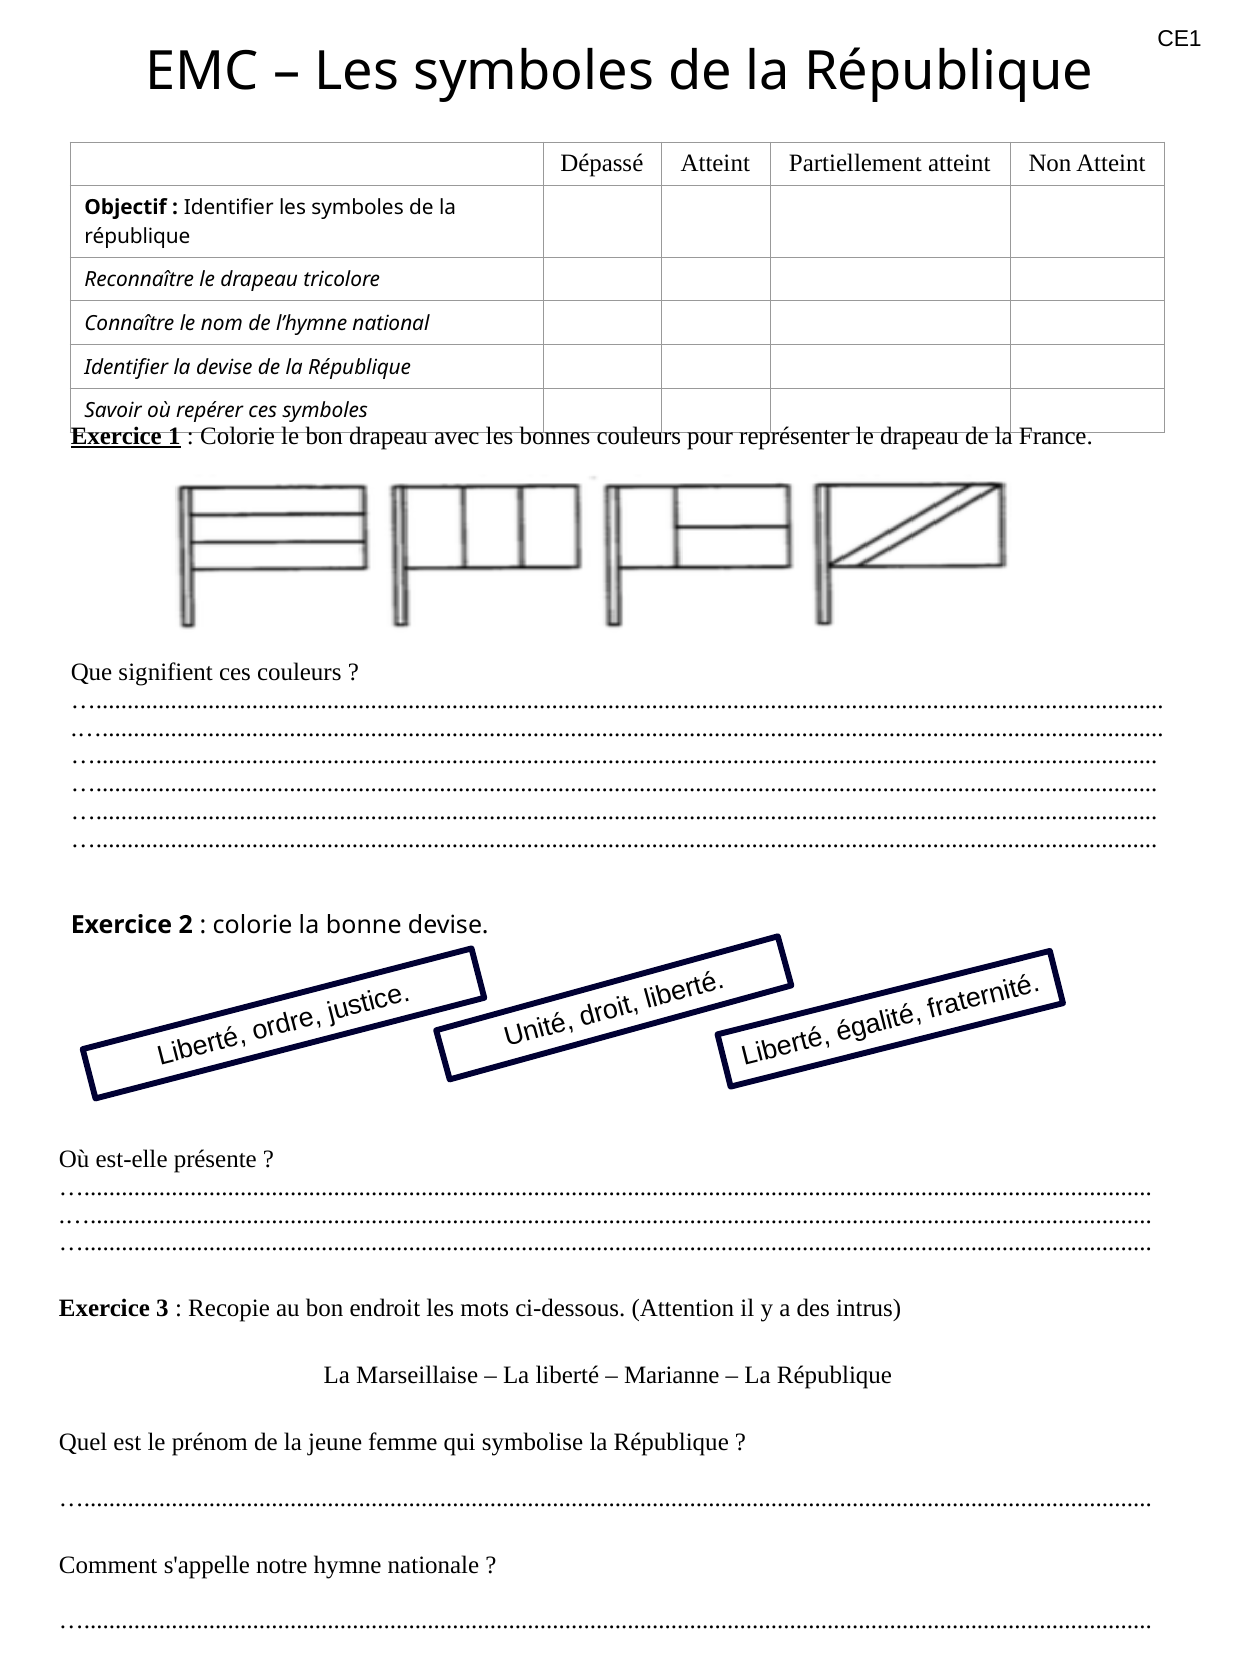

# EMC – Les symboles de la République
CE1
| | Dépassé | Atteint | Partiellement atteint | Non Atteint |
| --- | --- | --- | --- | --- |
| Objectif : Identifier les symboles de la république | | | | |
| Reconnaître le drapeau tricolore | | | | |
| Connaître le nom de l’hymne national | | | | |
| Identifier la devise de la République | | | | |
| Savoir où repérer ces symboles | | | | |
Exercice 1 : Colorie le bon drapeau avec les bonnes couleurs pour représenter le drapeau de la France.
Que signifient ces couleurs ?…............................................................................................................................................................................…..........................................................................................................................................................................…..........................................................................................................................................................................…..........................................................................................................................................................................…..........................................................................................................................................................................…..........................................................................................................................................................................
Exercice 2 : colorie la bonne devise.
Unité, droit, liberté.
Liberté, égalité, fraternité.
Liberté, ordre, justice.
Où est-elle présente ?…............................................................................................................................................................................…..........................................................................................................................................................................…...........................................................................................................................................................................
Exercice 3 : Recopie au bon endroit les mots ci-dessous. (Attention il y a des intrus)
La Marseillaise – La liberté – Marianne – La République
Quel est le prénom de la jeune femme qui symbolise la République ?
…...........................................................................................................................................................................
Comment s'appelle notre hymne nationale ?
…...........................................................................................................................................................................